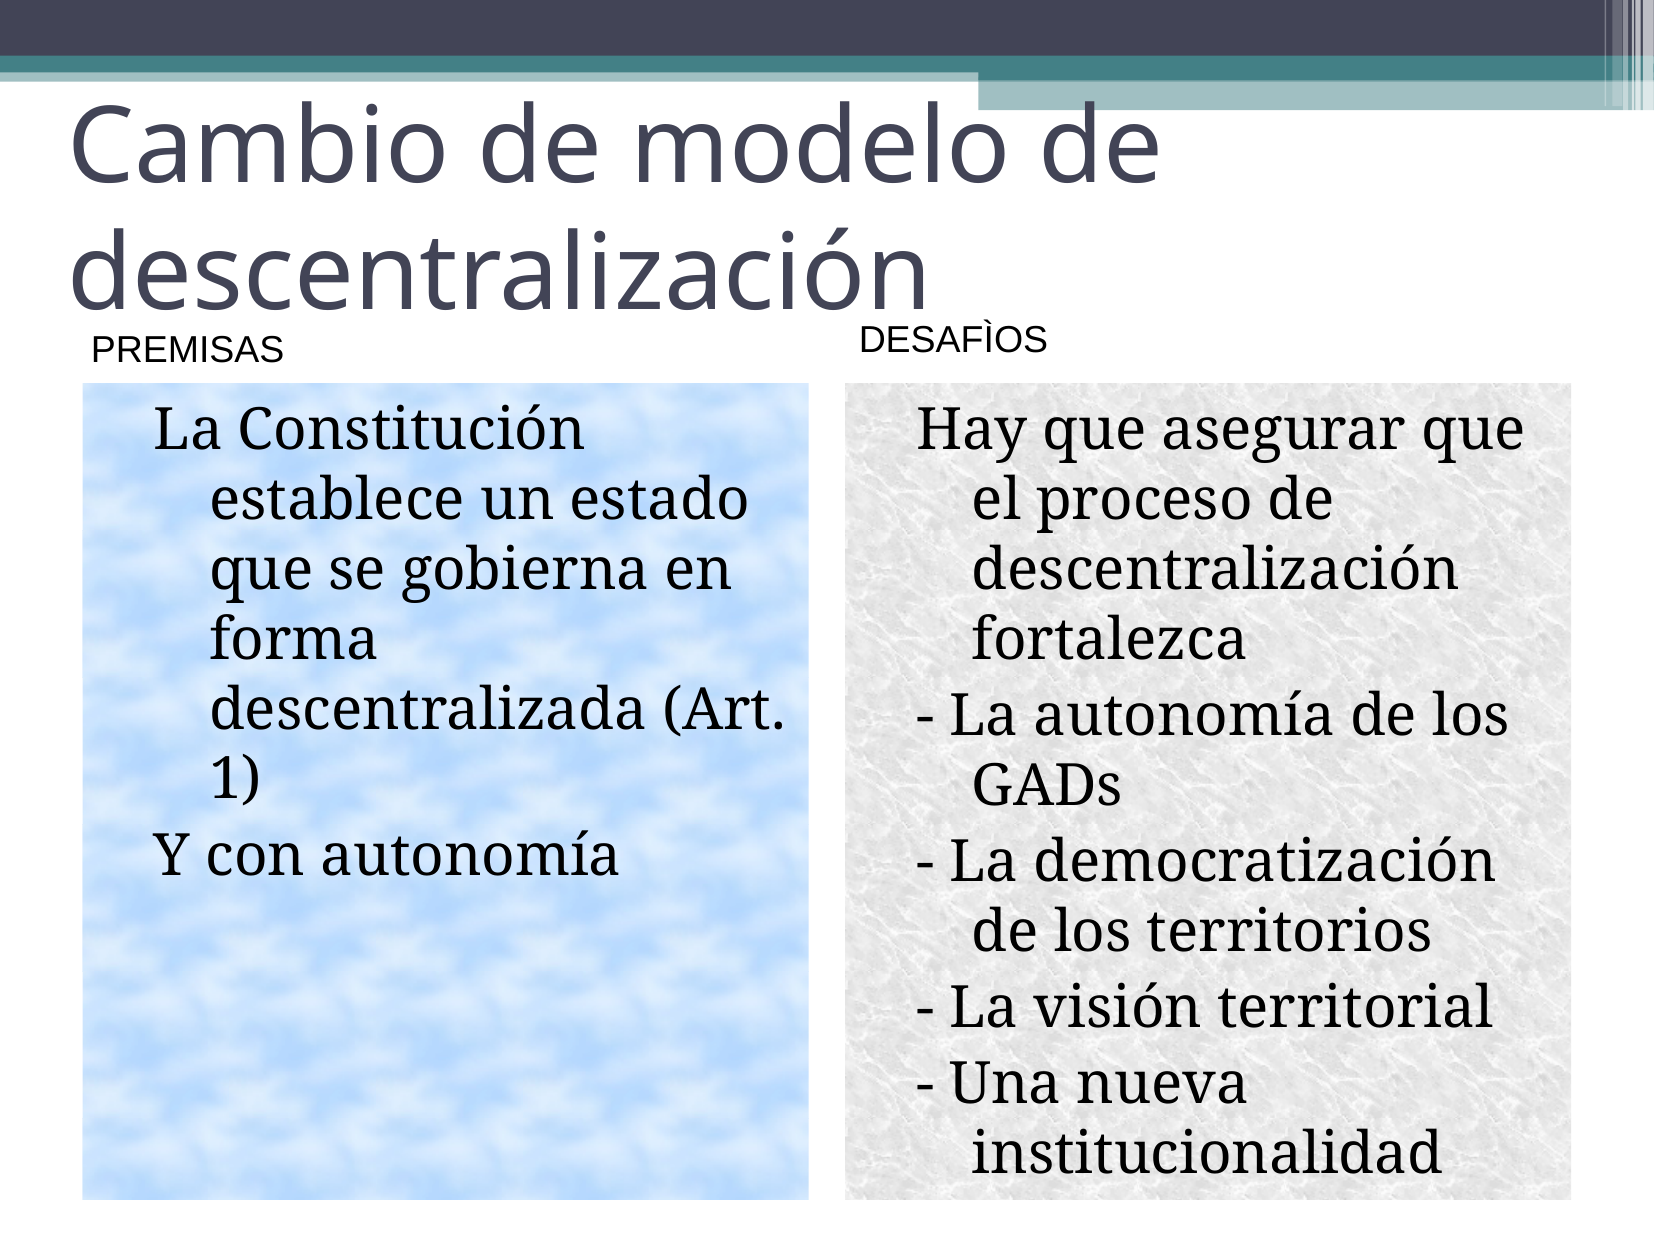

# Cambio de modelo de descentralización
DESAFÌOS
PREMISAS
La Constitución establece un estado que se gobierna en forma descentralizada (Art. 1)
Y con autonomía
Hay que asegurar que el proceso de descentralización fortalezca
- La autonomía de los GADs
- La democratización de los territorios
- La visión territorial
- Una nueva institucionalidad